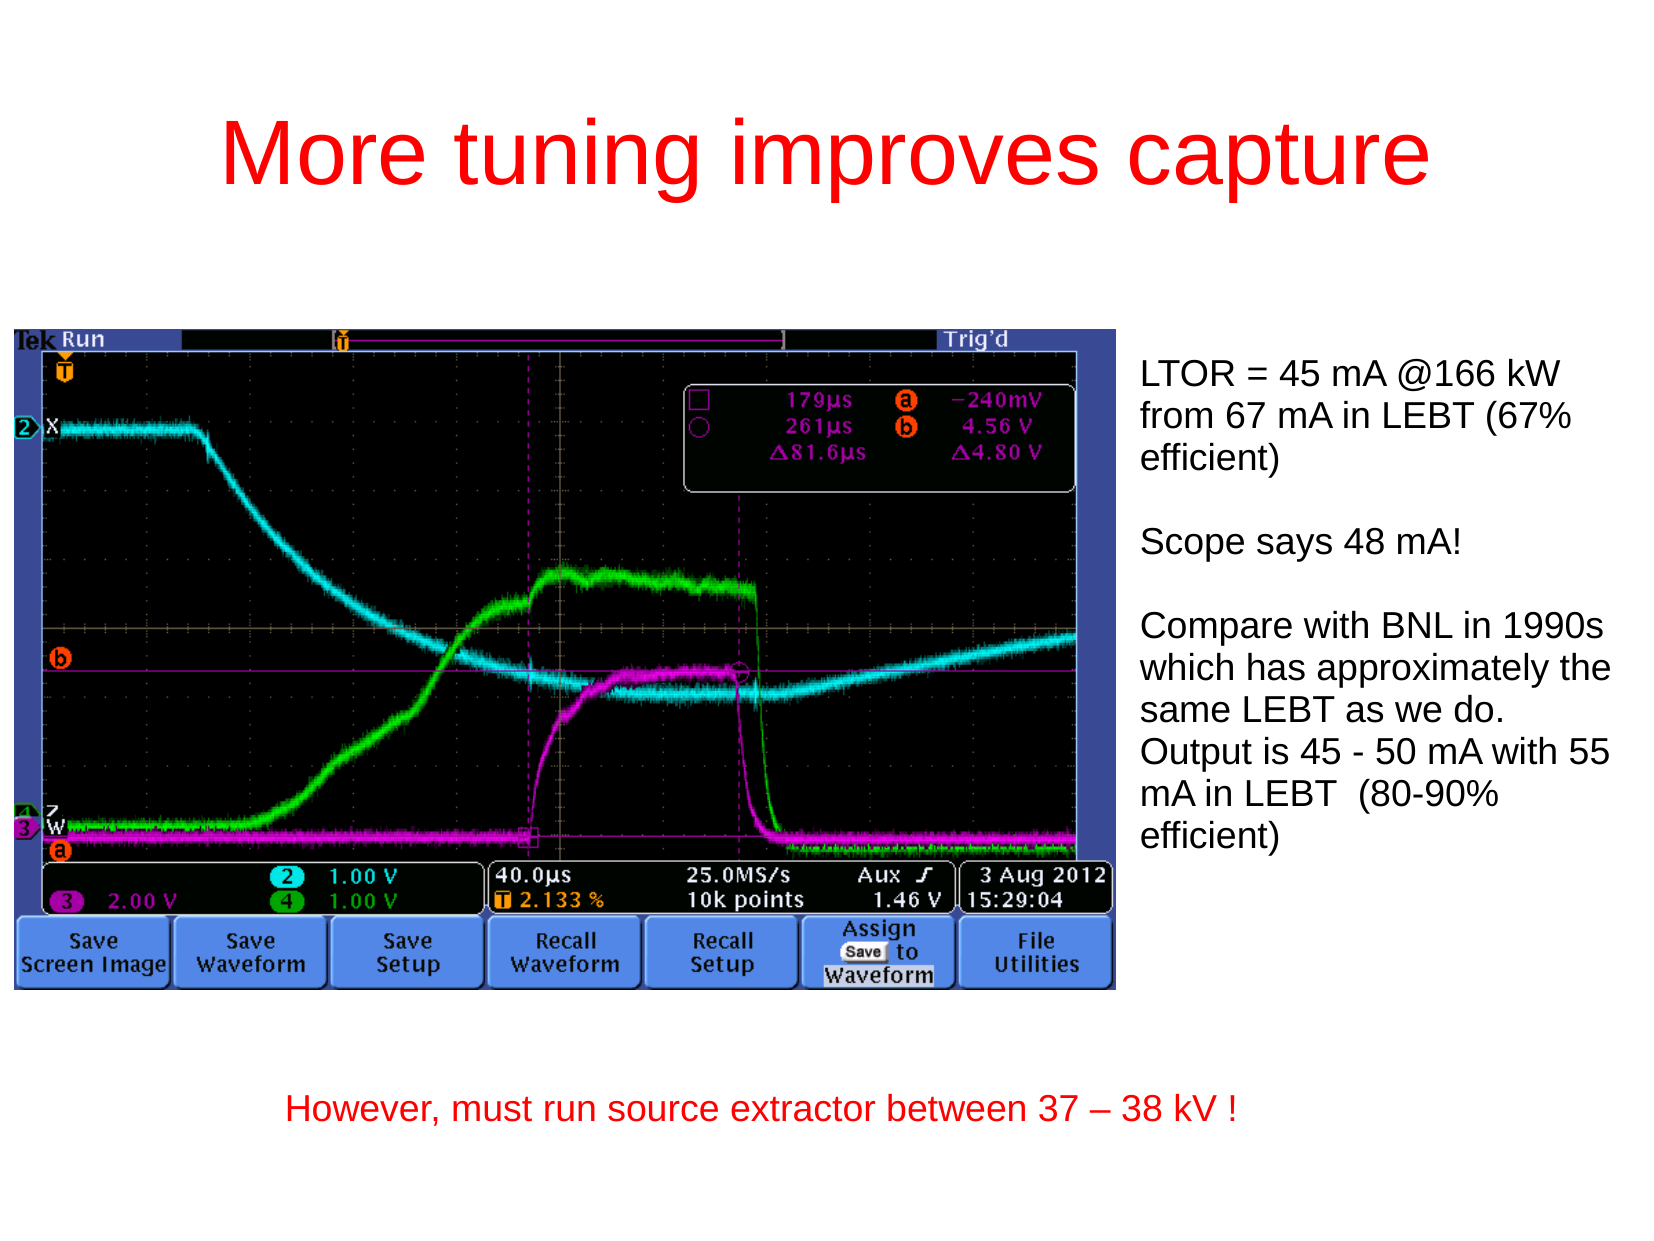

# More tuning improves capture
LTOR = 45 mA @166 kW from 67 mA in LEBT (67% efficient)
Scope says 48 mA!
Compare with BNL in 1990s which has approximately the same LEBT as we do.
Output is 45 - 50 mA with 55 mA in LEBT (80-90% efficient)
However, must run source extractor between 37 – 38 kV !